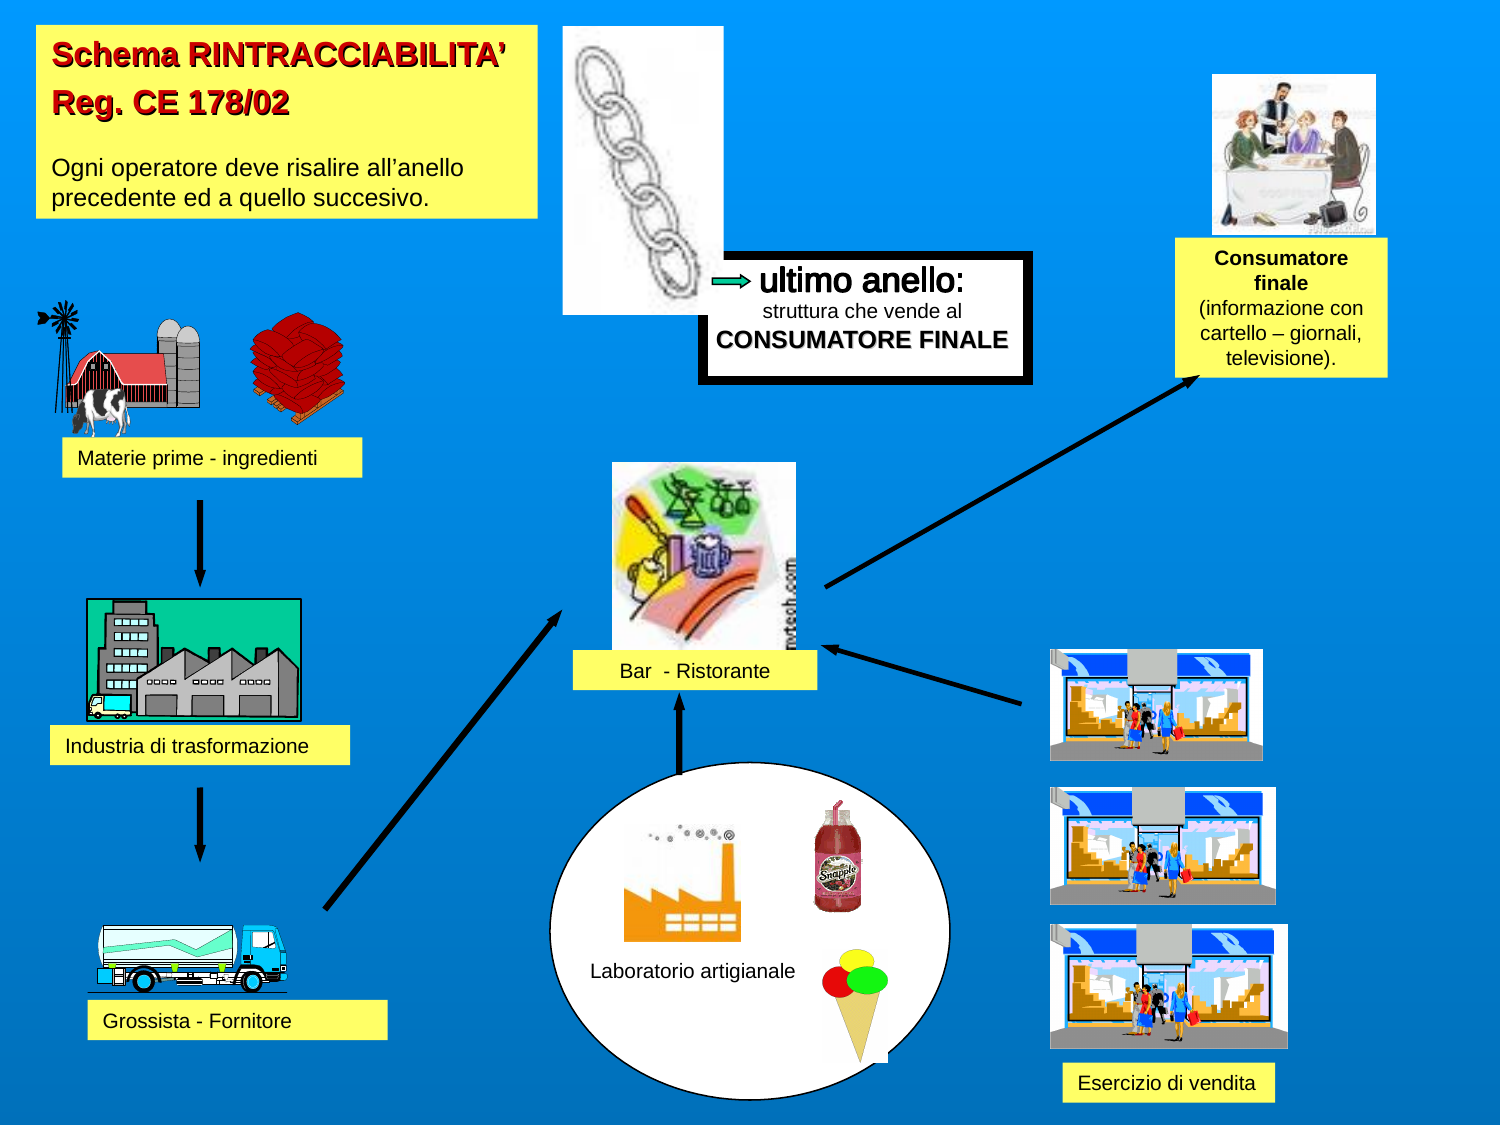

Schema RINTRACCIABILITA’
Reg. CE 178/02
Ogni operatore deve risalire all’anello precedente ed a quello succesivo.
Consumatore finale (informazione con cartello – giornali, televisione).
ultimo anello:
struttura che vende al
CONSUMATORE FINALE
Materie prime - ingredienti
Bar - Ristorante
Industria di trasformazione
Esercizio di vendita
Laboratorio artigianale
Grossista - Fornitore